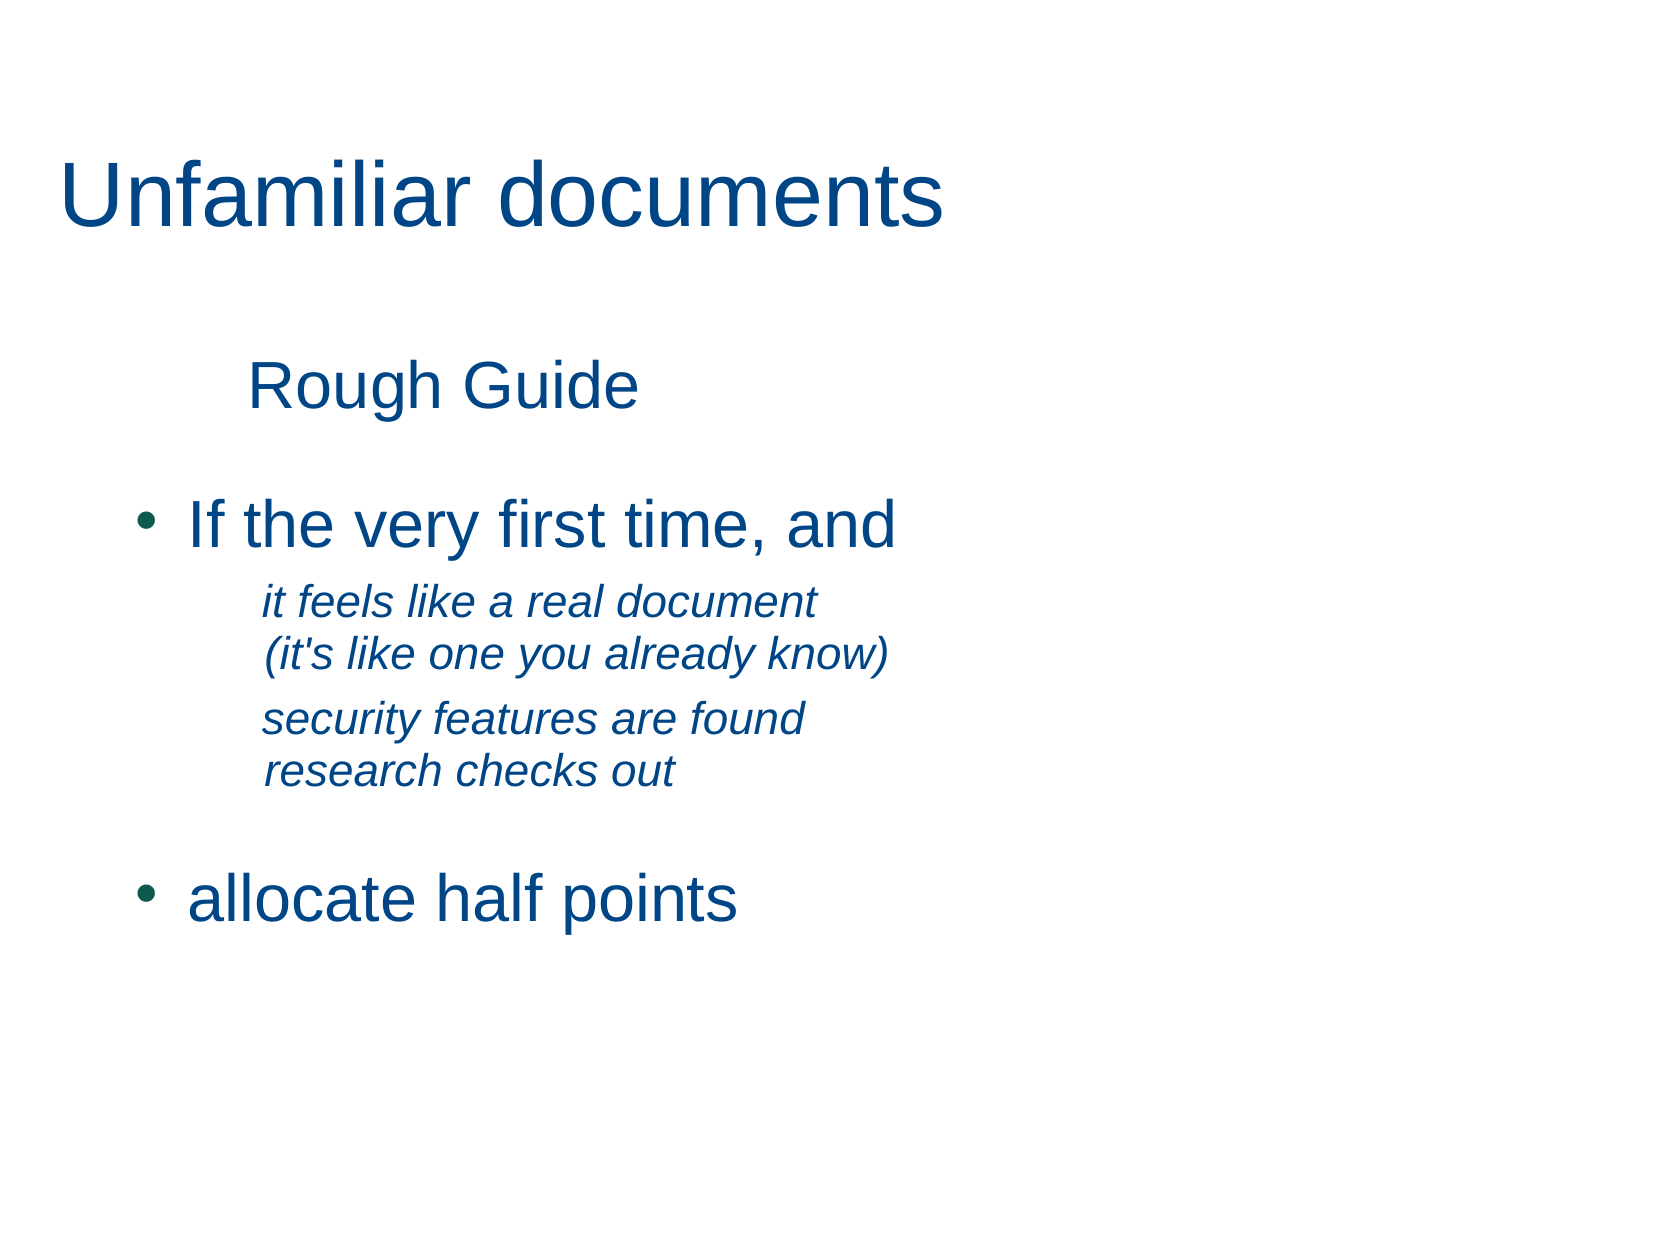

# Unfamiliar documents
 Rough Guide
If the very first time, and
 it feels like a real document
 (it's like one you already know)
 security features are found
 research checks out
allocate half points